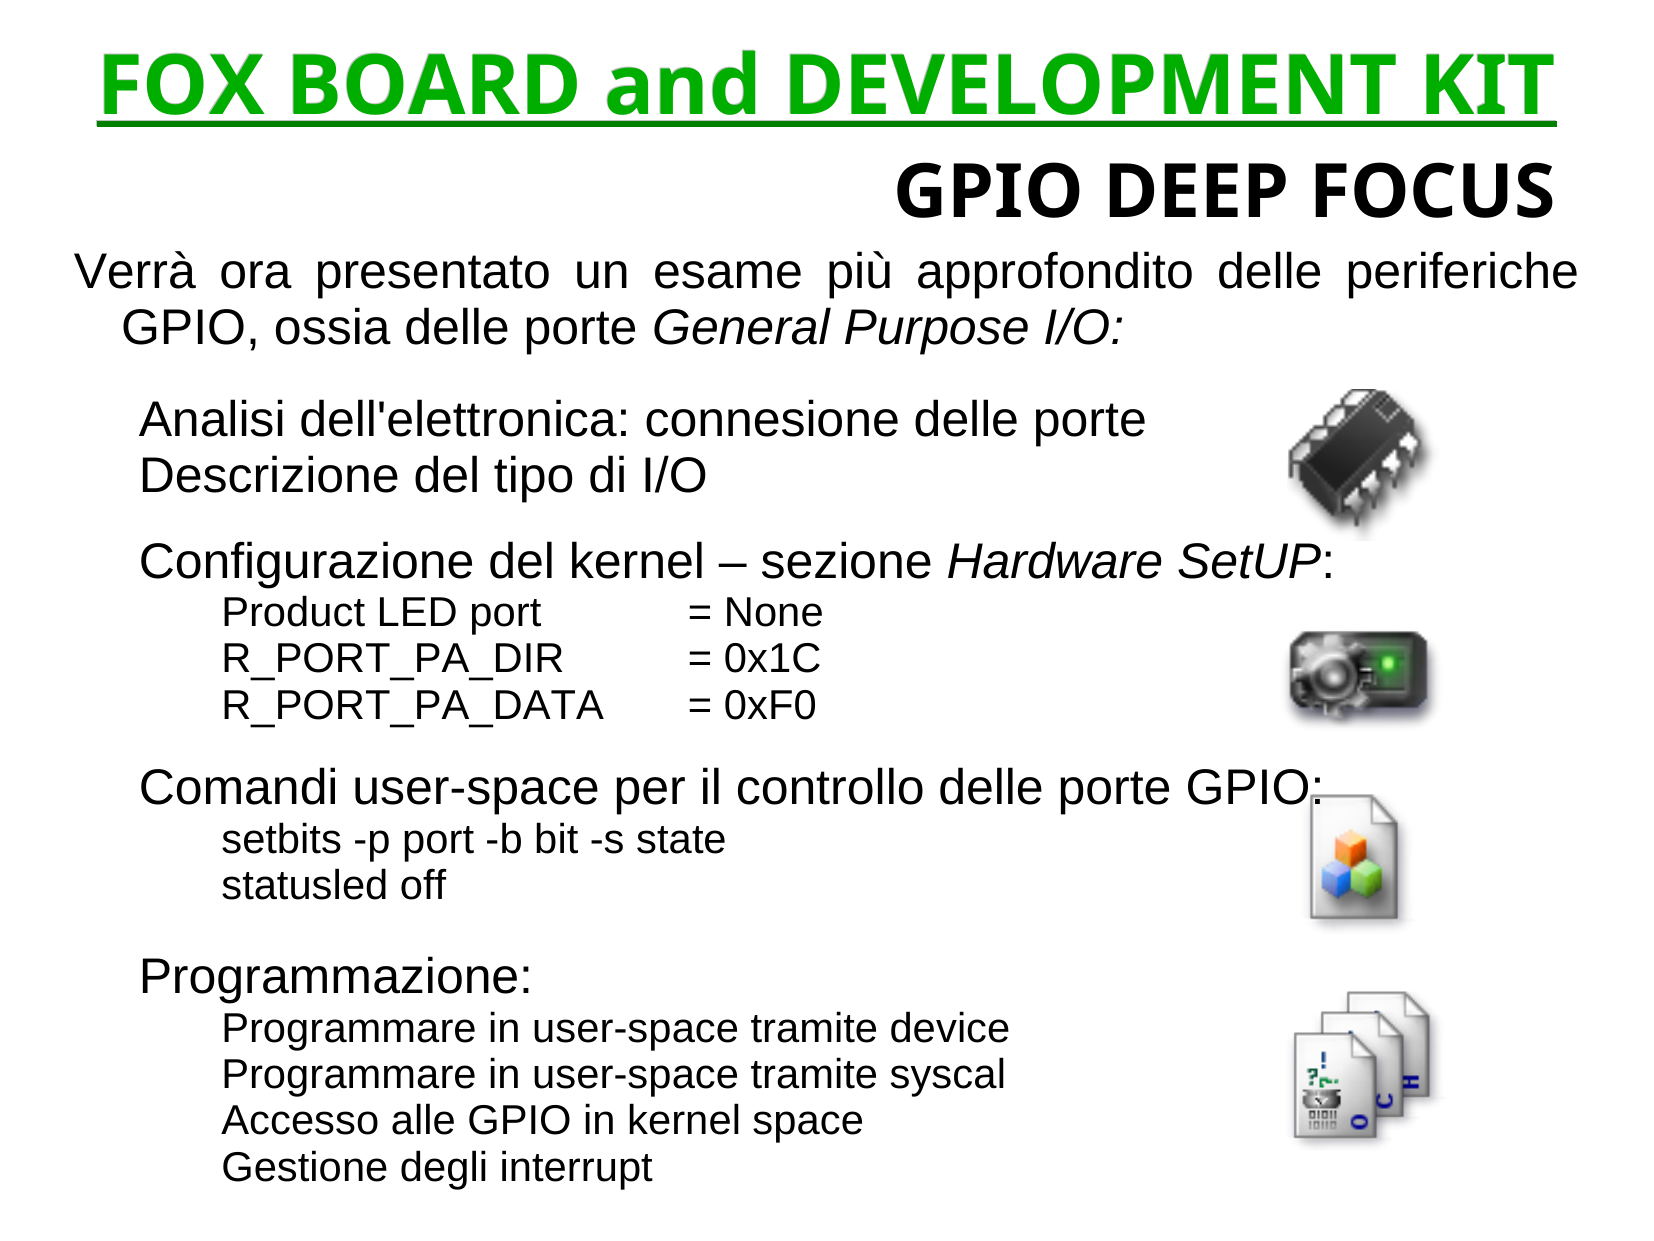

FOX BOARD and DEVELOPMENT KIT
GPIO DEEP FOCUS
Verrà ora presentato un esame più approfondito delle periferiche GPIO, ossia delle porte General Purpose I/O:
Analisi dell'elettronica: connesione delle porte
Descrizione del tipo di I/O
Configurazione del kernel – sezione Hardware SetUP:
 Product LED port 		= None
 R_PORT_PA_DIR 		= 0x1C
 R_PORT_PA_DATA 	= 0xF0
Comandi user-space per il controllo delle porte GPIO:
 setbits -p port -b bit -s state
 statusled off
Programmazione:
 Programmare in user-space tramite device
 Programmare in user-space tramite syscal
 Accesso alle GPIO in kernel space
 Gestione degli interrupt